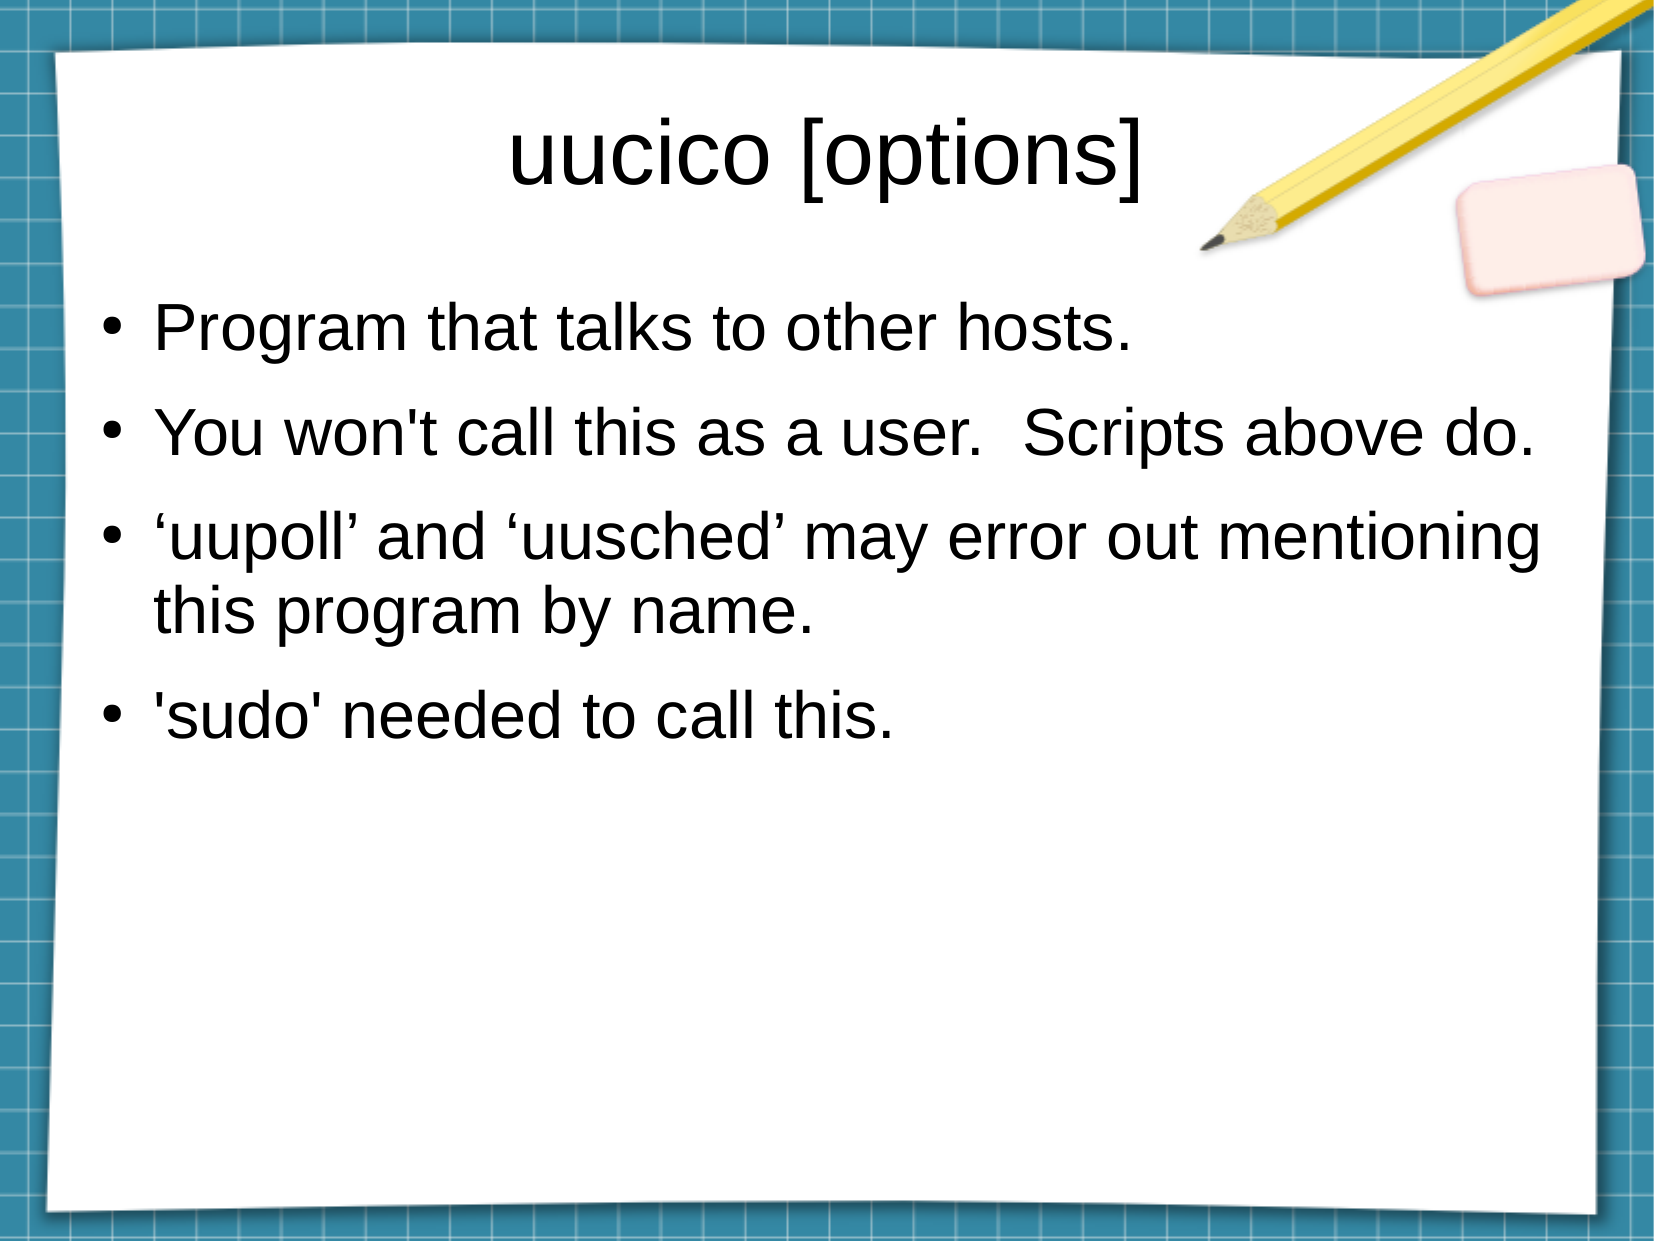

# uucico [options]
Program that talks to other hosts.
You won't call this as a user. Scripts above do.
‘uupoll’ and ‘uusched’ may error out mentioning this program by name.
'sudo' needed to call this.